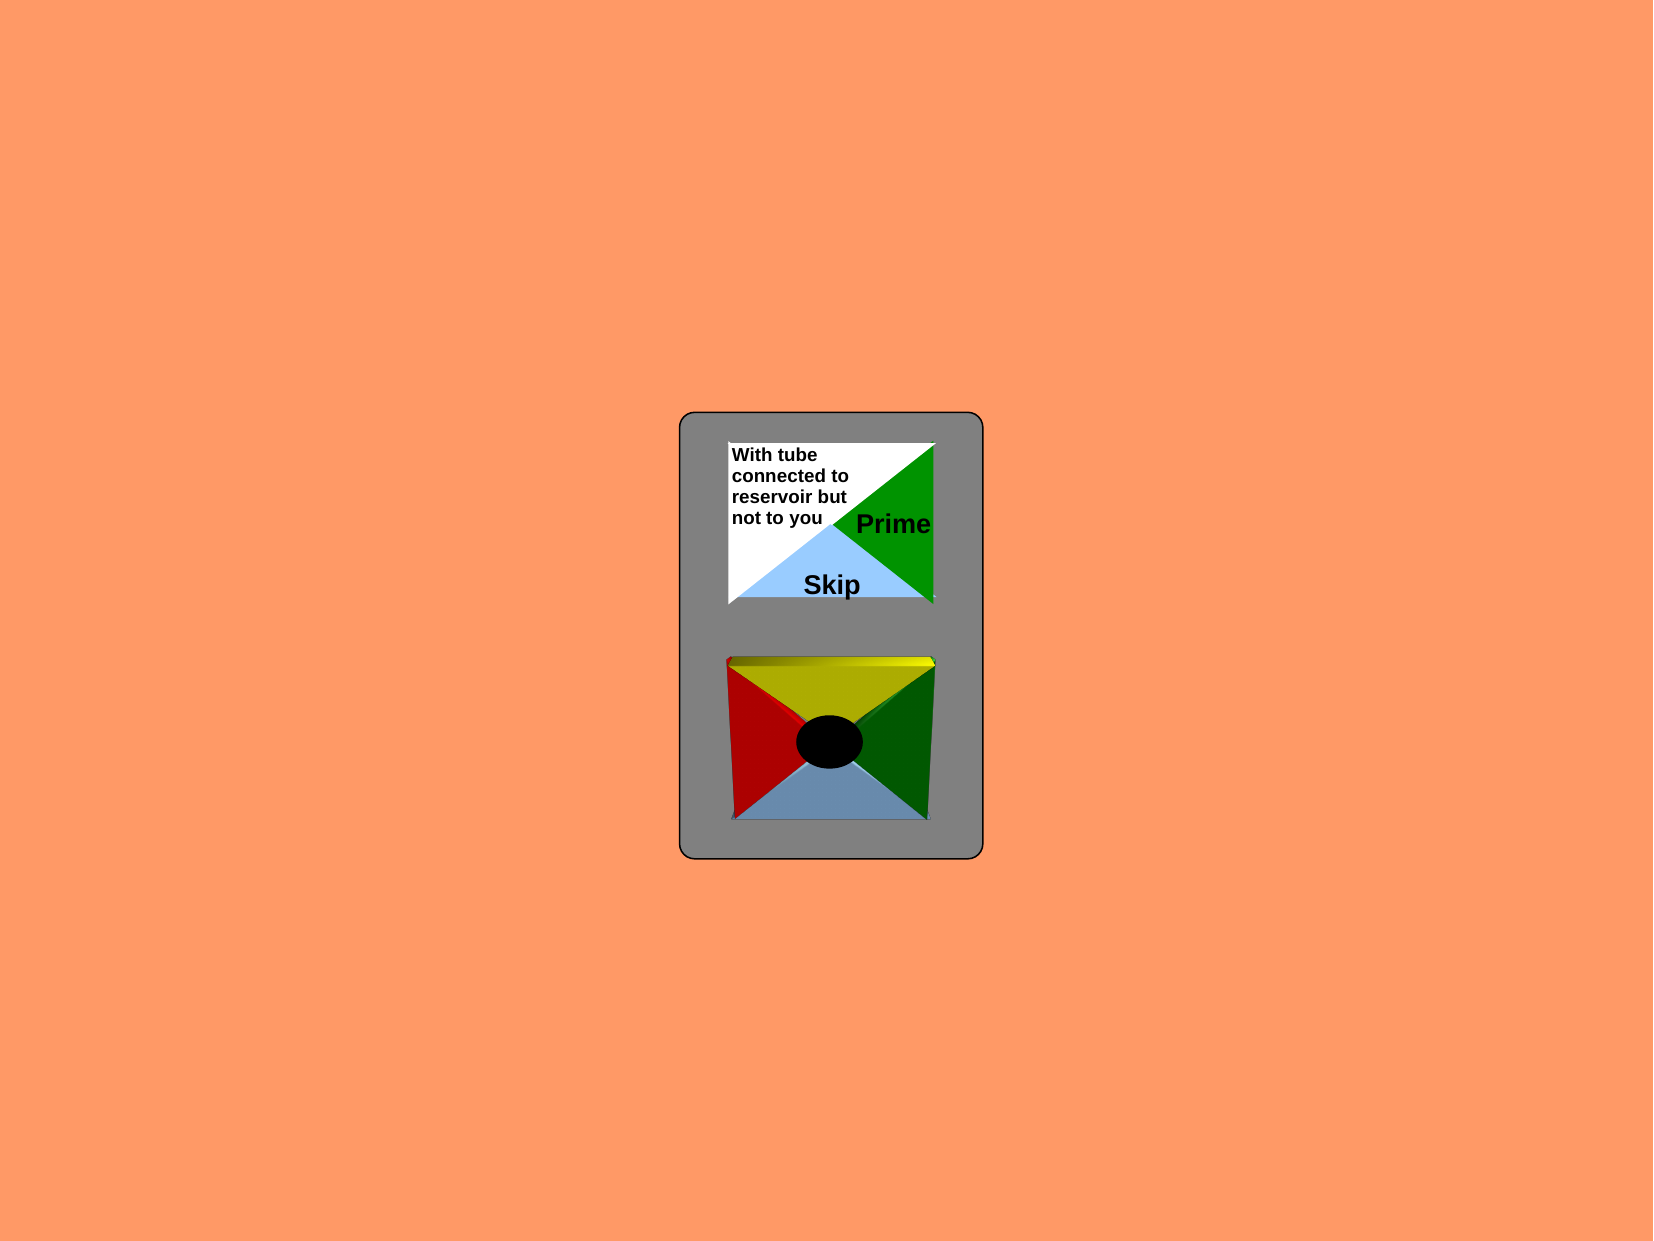

With tube connected to reservoir but
not to you
Prime
Skip